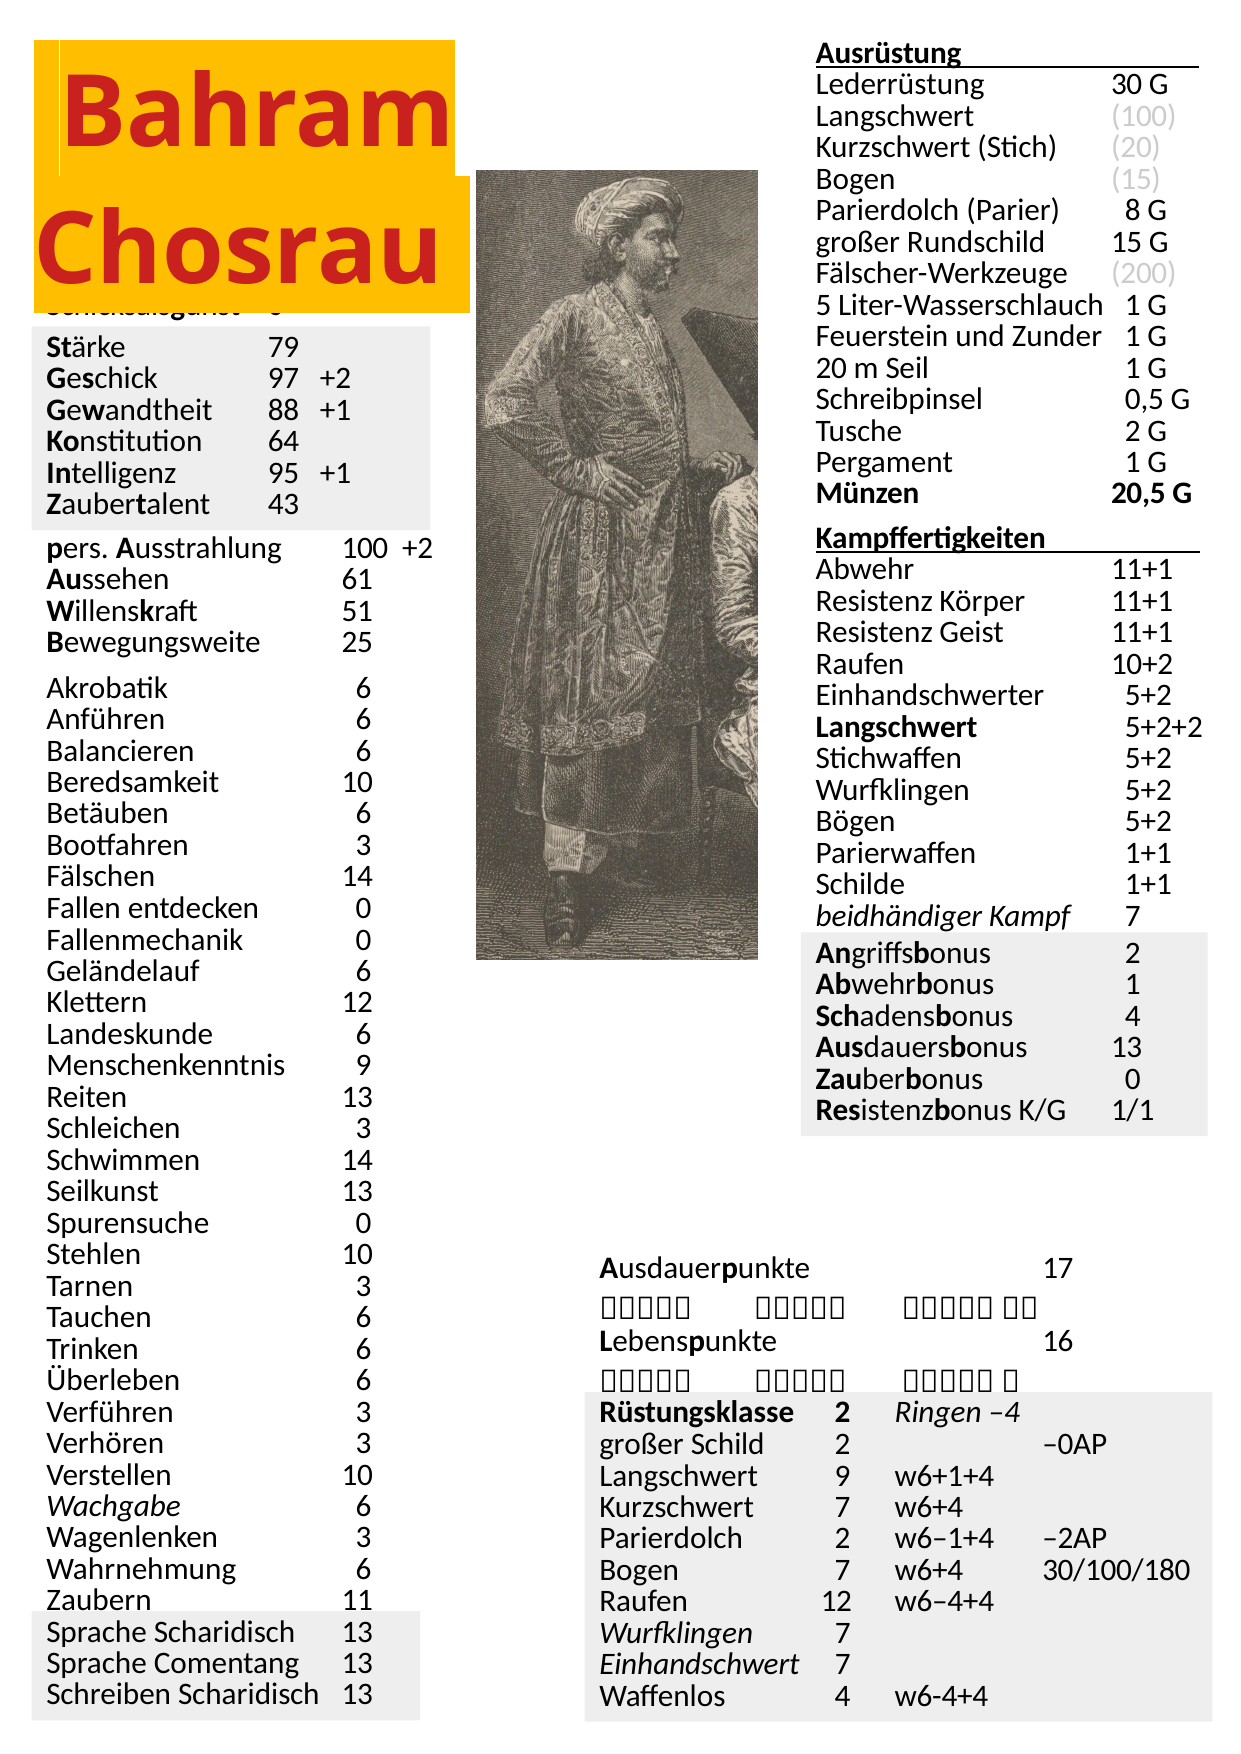

Bahram Chosrau
Ausrüstung
Lederrüstung		30 G
Langschwert		(100)
Kurzschwert (Stich)	(20)
Bogen			(15)
Parierdolch (Parier)	 8 G
großer Rundschild	15 G
Fälscher-Werkzeuge	(200)
5 Liter-Wasserschlauch	 1 G
Feuerstein und Zunder	 1 G
20 m Seil			 1 G
Schreibpinsel		 0,5 G
Tusche			 2 G
Pergament			 1 G
Münzen			20,5 G
Mittelschicht, 174 cm, 69 kg,
22 Jahre, Rechtshänder
Ortskenntnis Kuschan/Städte
Grad 1 Erfahrungspunkte 0
Schicksalsgunst	0
Stärke		79
Geschick		97 +2
Gewandtheit	88 +1
Konstitution	64
Intelligenz		95 +1
Zaubertalent	43
Kampffertigkeiten
Abwehr			11+1
Resistenz Körper		11+1
Resistenz Geist		11+1
Raufen			10+2
Einhandschwerter	 5+2
Langschwert		 5+2+2
Stichwaffen			 5+2
Wurfklingen		 5+2
Bögen			 5+2
Parierwaffen		 1+1
Schilde			 1+1
beidhändiger Kampf	 7
pers. Ausstrahlung	100 +2
Aussehen			61
Willenskraft		51
Bewegungsweite		25
Akrobatik			 6
Anführen			 6
Balancieren		 6
Beredsamkeit		10
Betäuben			 6
Bootfahren			 3
Fälschen			14
Fallen entdecken		 0
Fallenmechanik		 0
Geländelauf		 6
Klettern			12
Landeskunde		 6
Menschenkenntnis	 9
Reiten			13
Schleichen			 3
Schwimmen		14
Seilkunst			13
Spurensuche		 0
Stehlen			10
Tarnen			 3
Tauchen			 6
Trinken			 6
Überleben			 6
Verführen			 3
Verhören			 3
Verstellen			10
Wachgabe			 6
Wagenlenken		 3
Wahrnehmung		 6
Zaubern			11
Angriffsbonus		 2
Abwehrbonus		 1
Schadensbonus		 4
Ausdauersbonus		13
Zauberbonus		 0
Resistenzbonus K/G	1/1
Ausdauerpunkte				17
Lebenspunkte				16
Rüstungsklasse	 2	Ringen –4
großer Schild	 2			–0AP
Langschwert	 9	w6+1+4
Kurzschwert	 7	w6+4
Parierdolch		 2	w6–1+4	–2AP
Bogen		 7	w6+4		30/100/180
Raufen		12	w6–4+4
Wurfklingen	 7
Einhandschwert	 7
Waffenlos		 4	w6-4+4
Sprache Scharidisch	13
Sprache Comentang	13
Schreiben Scharidisch	13